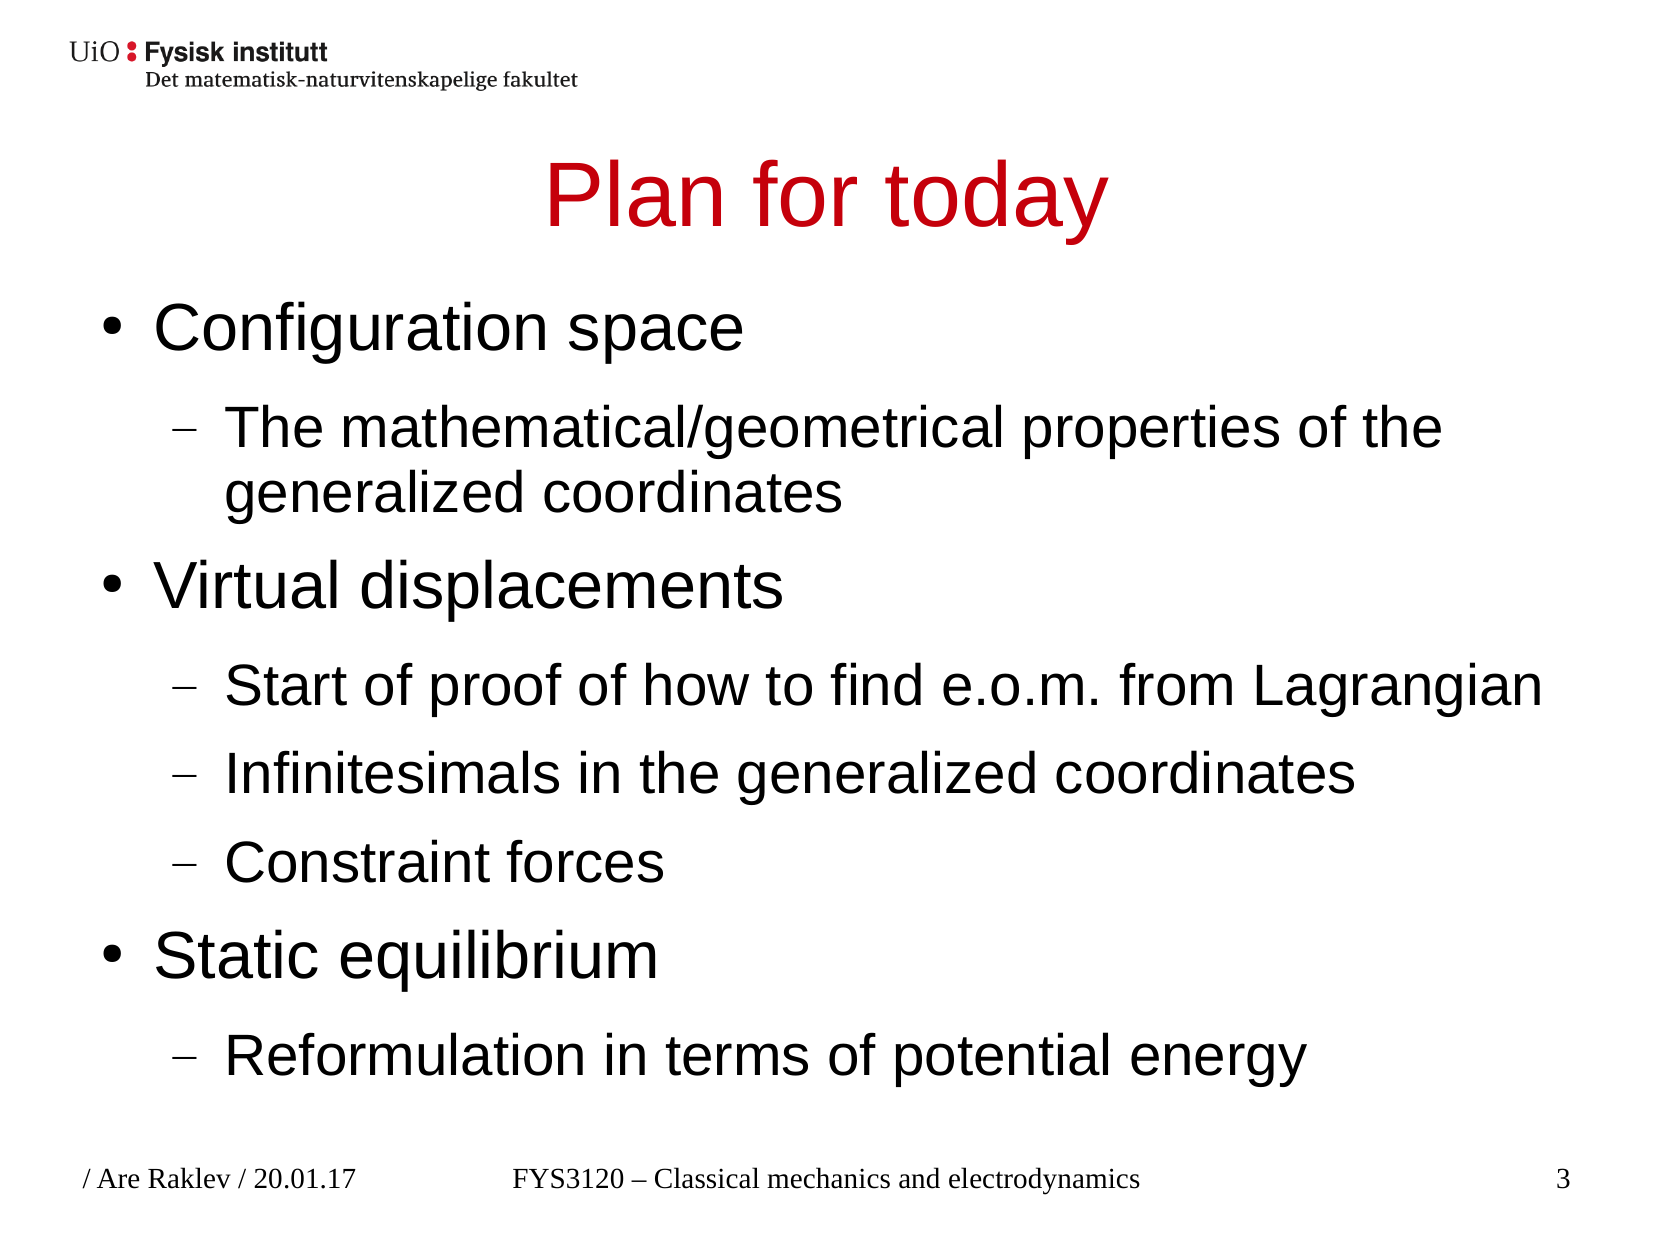

# Plan for today
Configuration space
The mathematical/geometrical properties of the generalized coordinates
Virtual displacements
Start of proof of how to find e.o.m. from Lagrangian
Infinitesimals in the generalized coordinates
Constraint forces
Static equilibrium
Reformulation in terms of potential energy
/ Are Raklev / 20.01.17
FYS3120 – Classical mechanics and electrodynamics
3